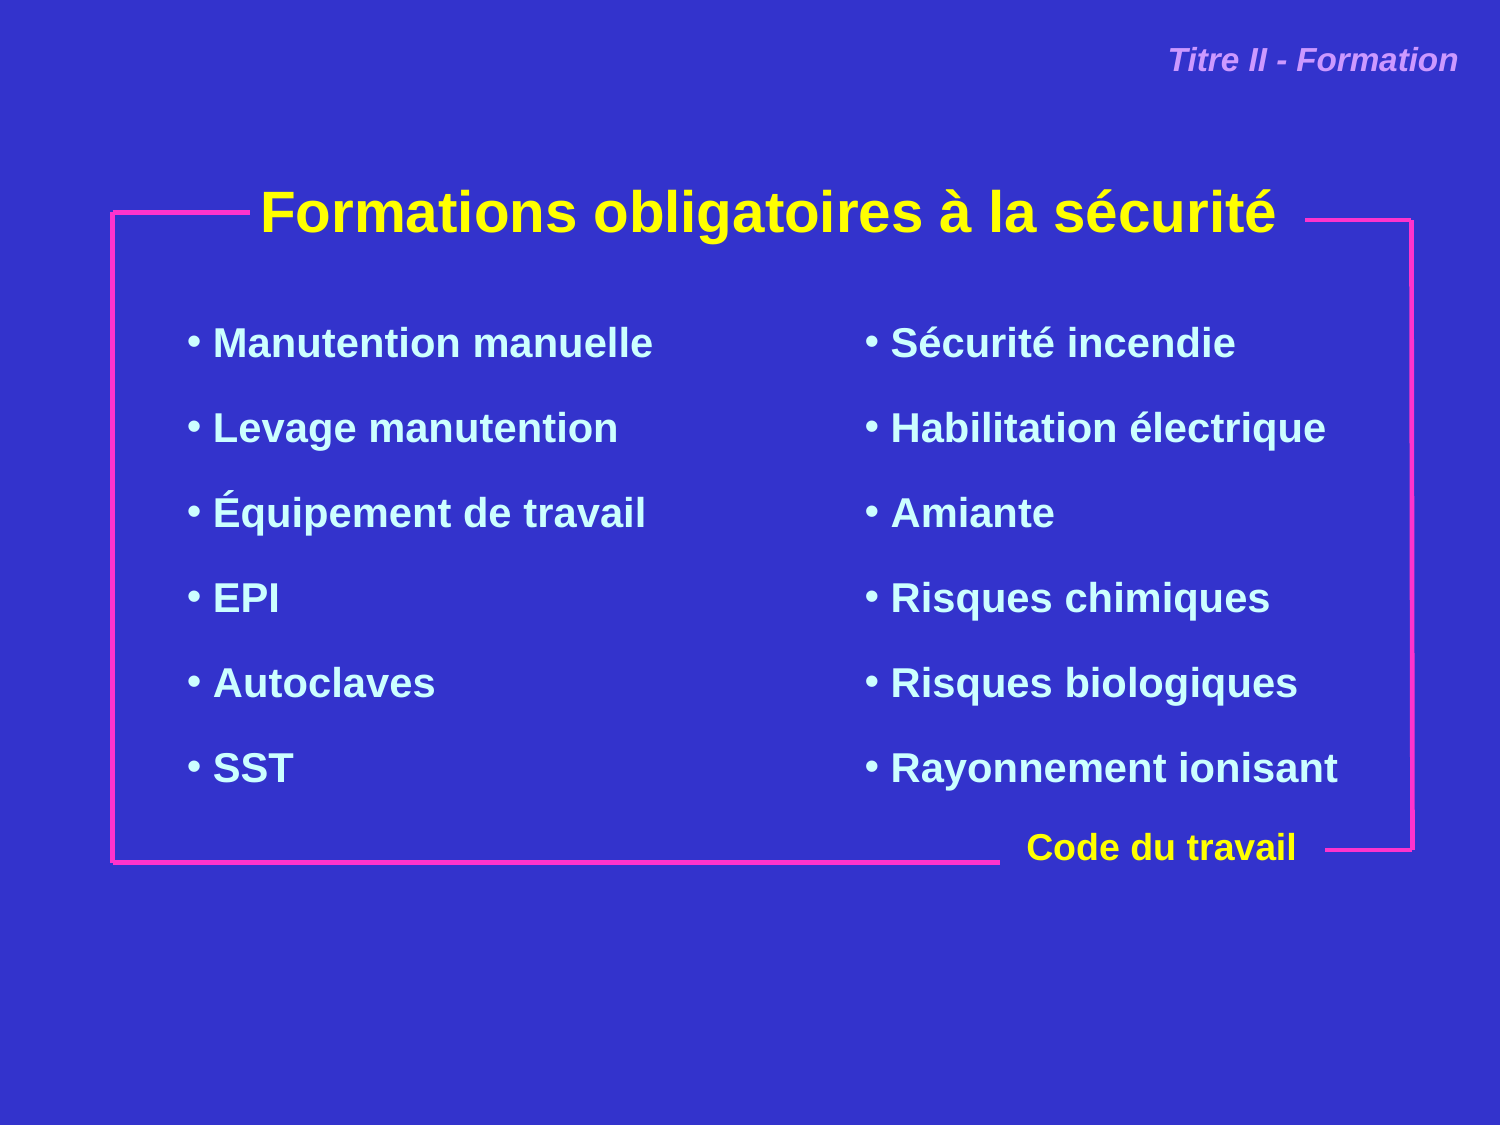

Titre II - Formation
Formations obligatoires à la sécurité
 Manutention manuelle
 Levage manutention
 Équipement de travail
 EPI
 Autoclaves
 SST
 Sécurité incendie
 Habilitation électrique
 Amiante
 Risques chimiques
 Risques biologiques
 Rayonnement ionisant
Code du travail